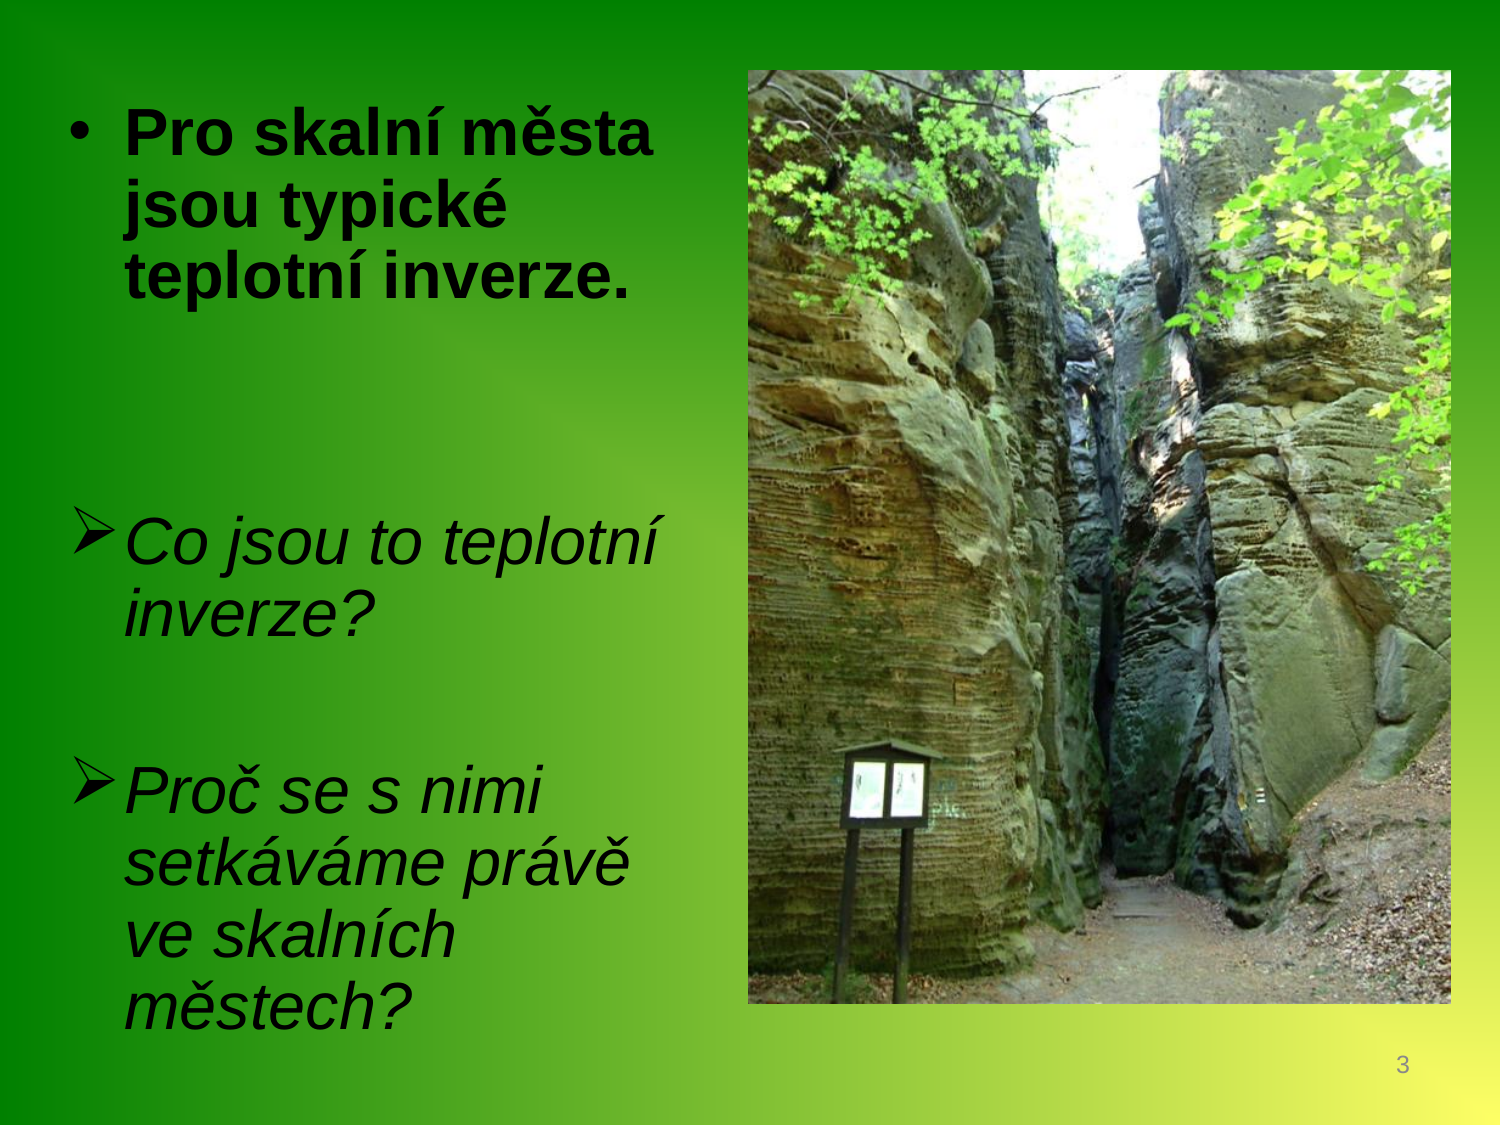

# Pro skalní města jsou typické teplotní inverze.
Co jsou to teplotní inverze?
Proč se s nimi setkáváme právě ve skalních městech?